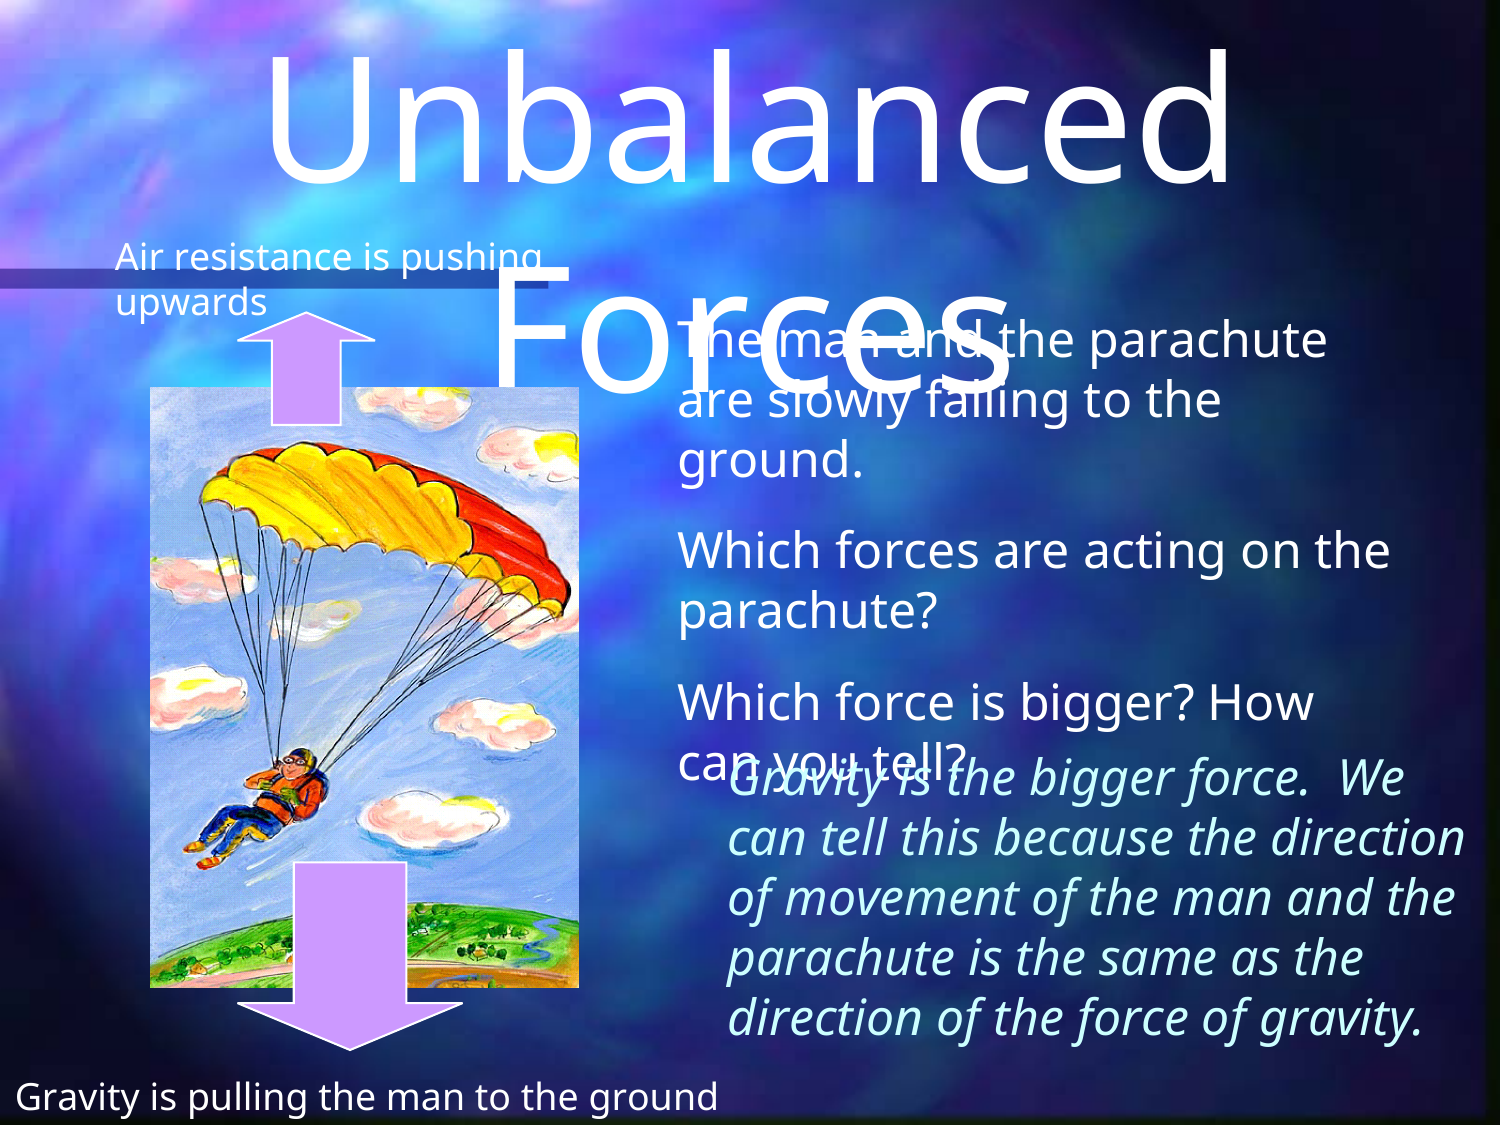

Unbalanced Forces
Air resistance is pushing upwards
The man and the parachute are slowly falling to the ground.
Which forces are acting on the parachute?
Which force is bigger? How can you tell?
Gravity is the bigger force. We can tell this because the direction of movement of the man and the parachute is the same as the direction of the force of gravity.
Gravity is pulling the man to the ground